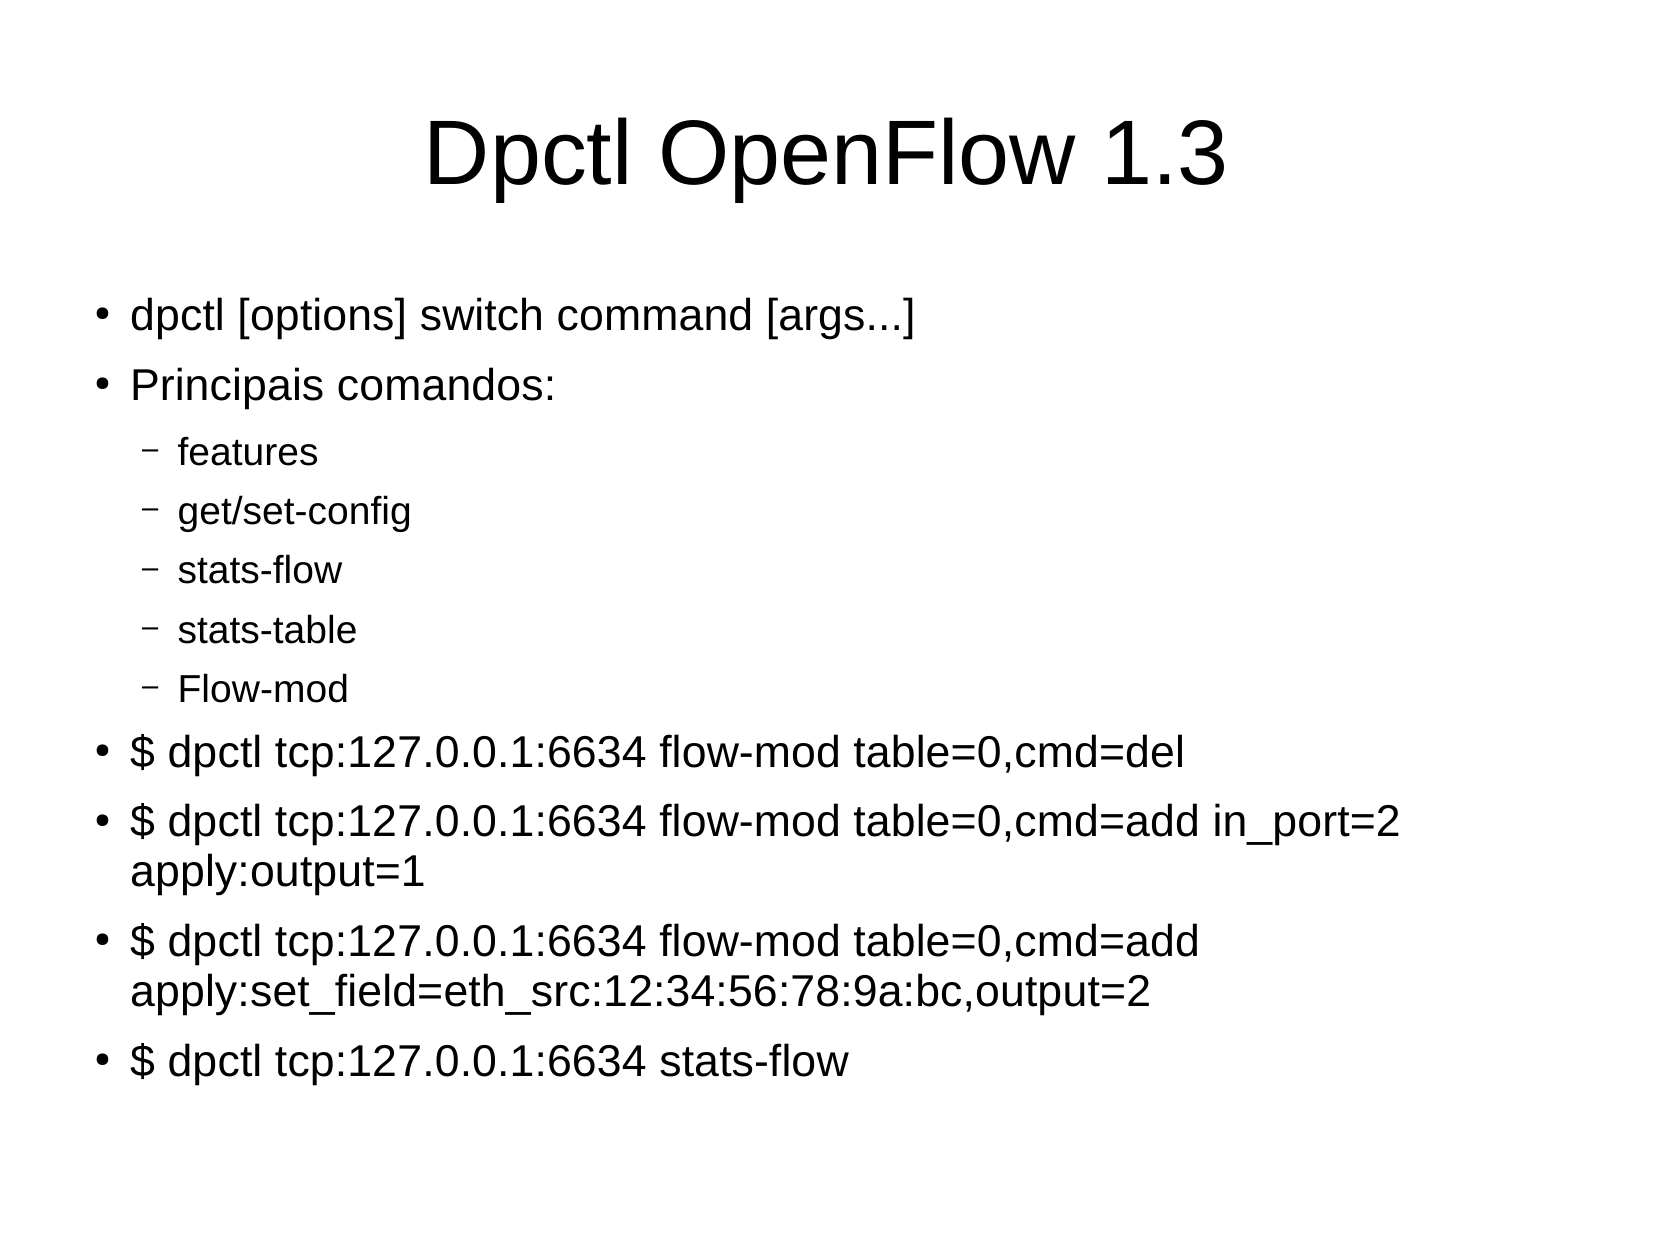

# Dpctl OpenFlow 1.3
dpctl [options] switch command [args...]
Principais comandos:
features
get/set-config
stats-flow
stats-table
Flow-mod
$ dpctl tcp:127.0.0.1:6634 flow-mod table=0,cmd=del
$ dpctl tcp:127.0.0.1:6634 flow-mod table=0,cmd=add in_port=2 apply:output=1
$ dpctl tcp:127.0.0.1:6634 flow-mod table=0,cmd=add apply:set_field=eth_src:12:34:56:78:9a:bc,output=2
$ dpctl tcp:127.0.0.1:6634 stats-flow